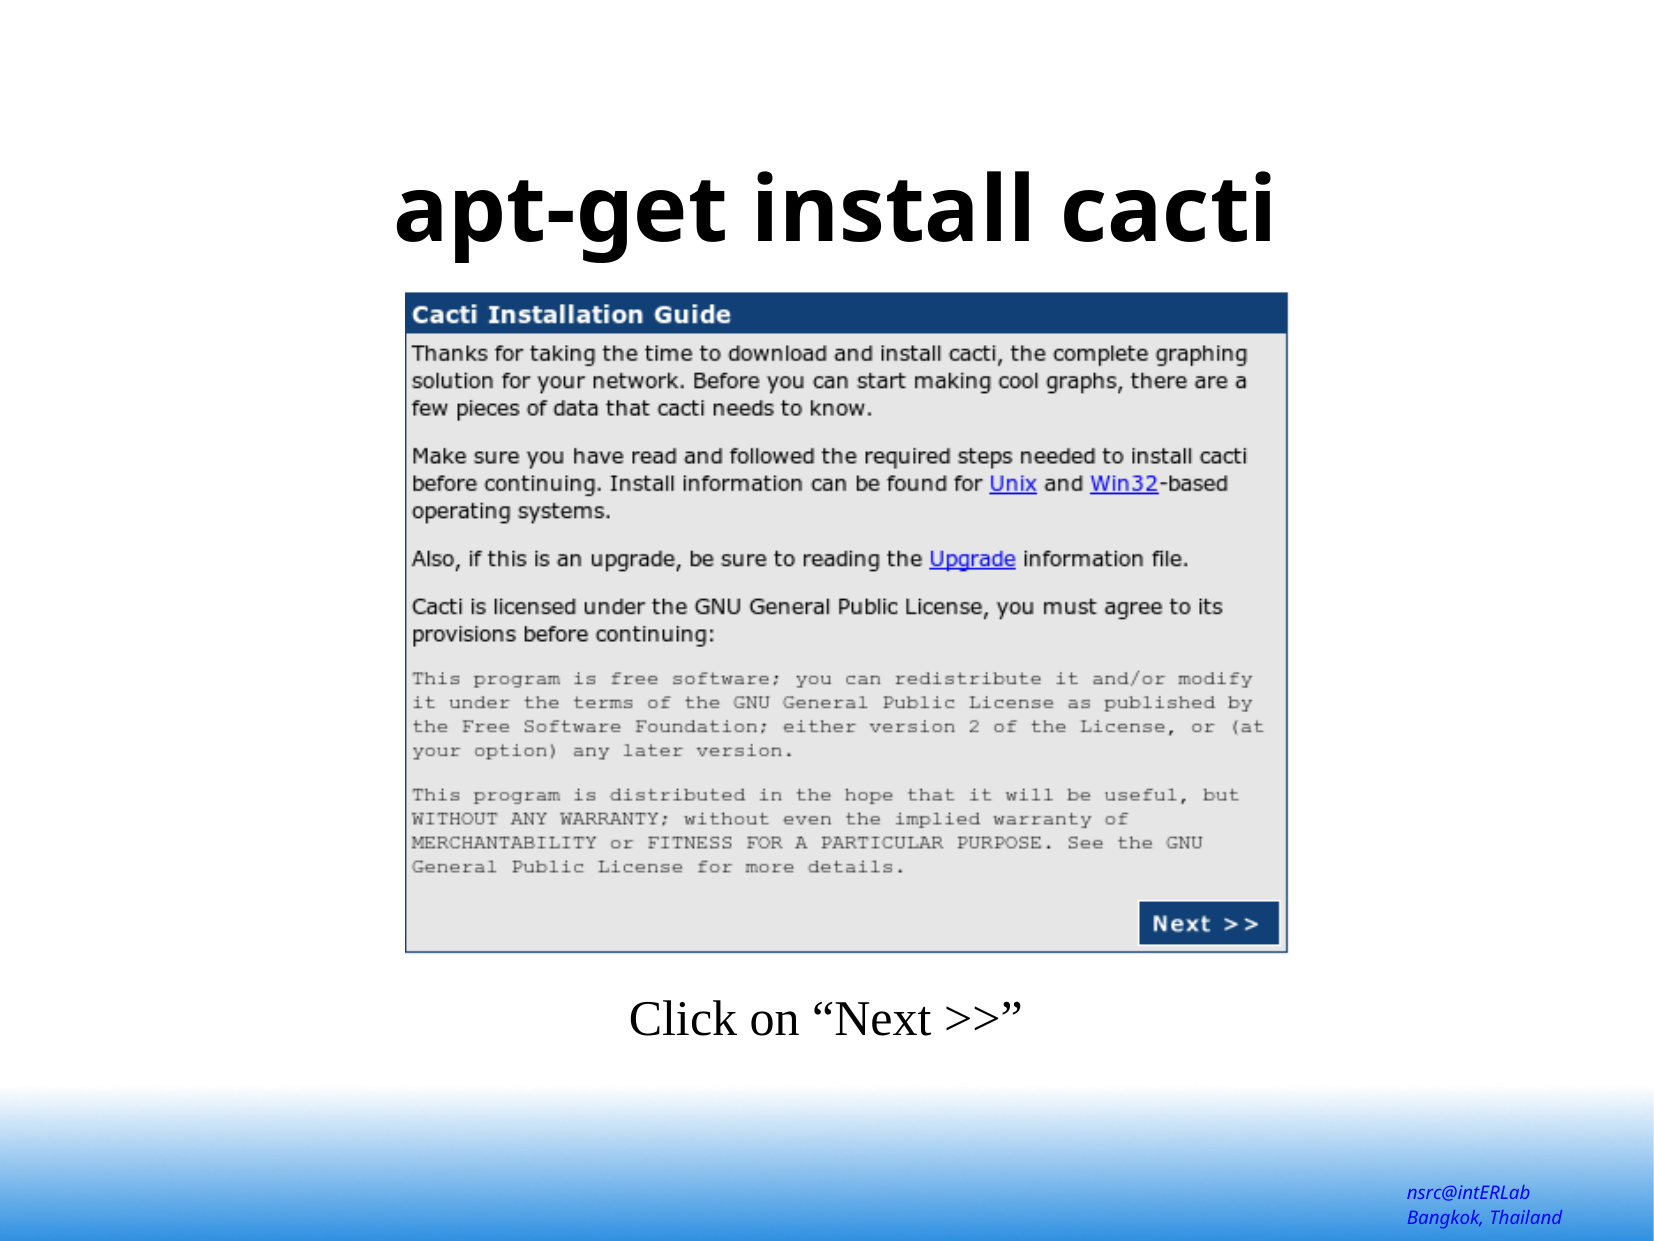

# apt-get install cacti
Click on “Next >>”